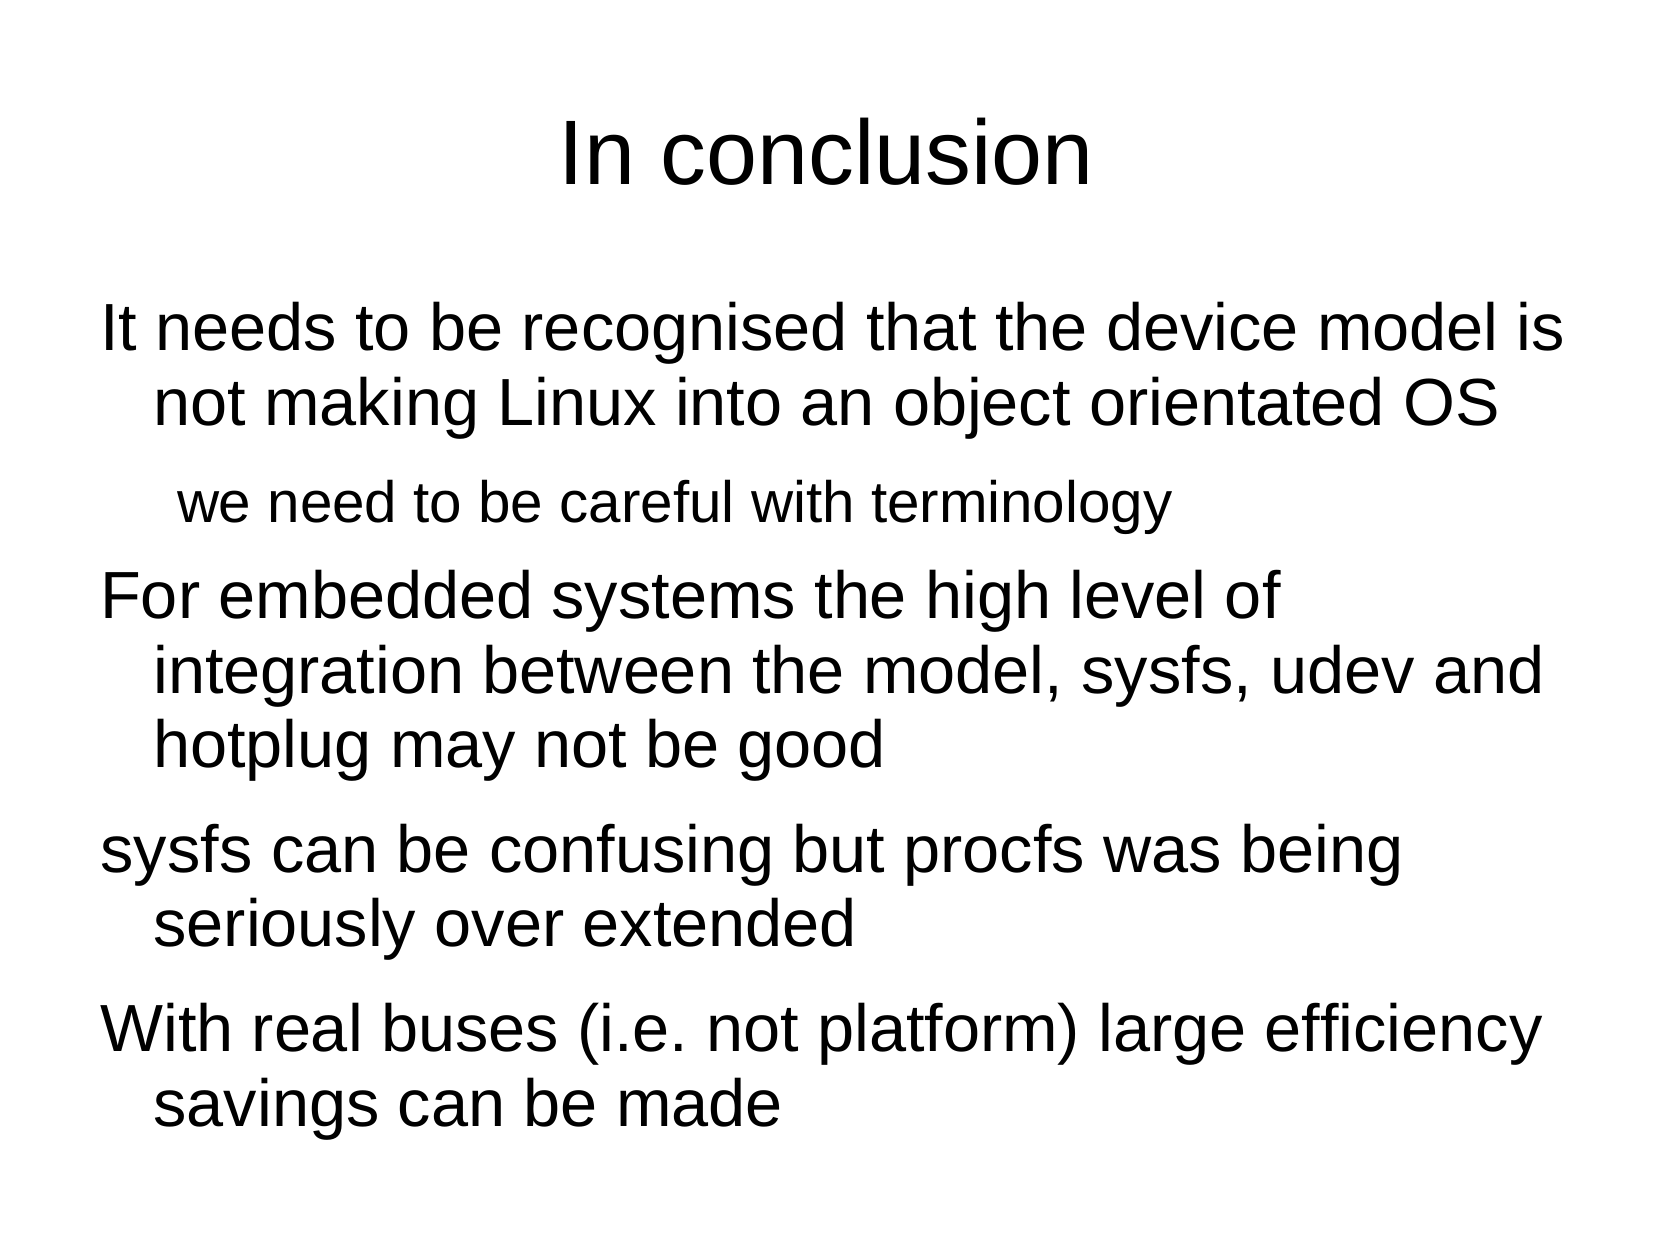

# In conclusion
It needs to be recognised that the device model is not making Linux into an object orientated OS
we need to be careful with terminology
For embedded systems the high level of integration between the model, sysfs, udev and hotplug may not be good
sysfs can be confusing but procfs was being seriously over extended
With real buses (i.e. not platform) large efficiency savings can be made